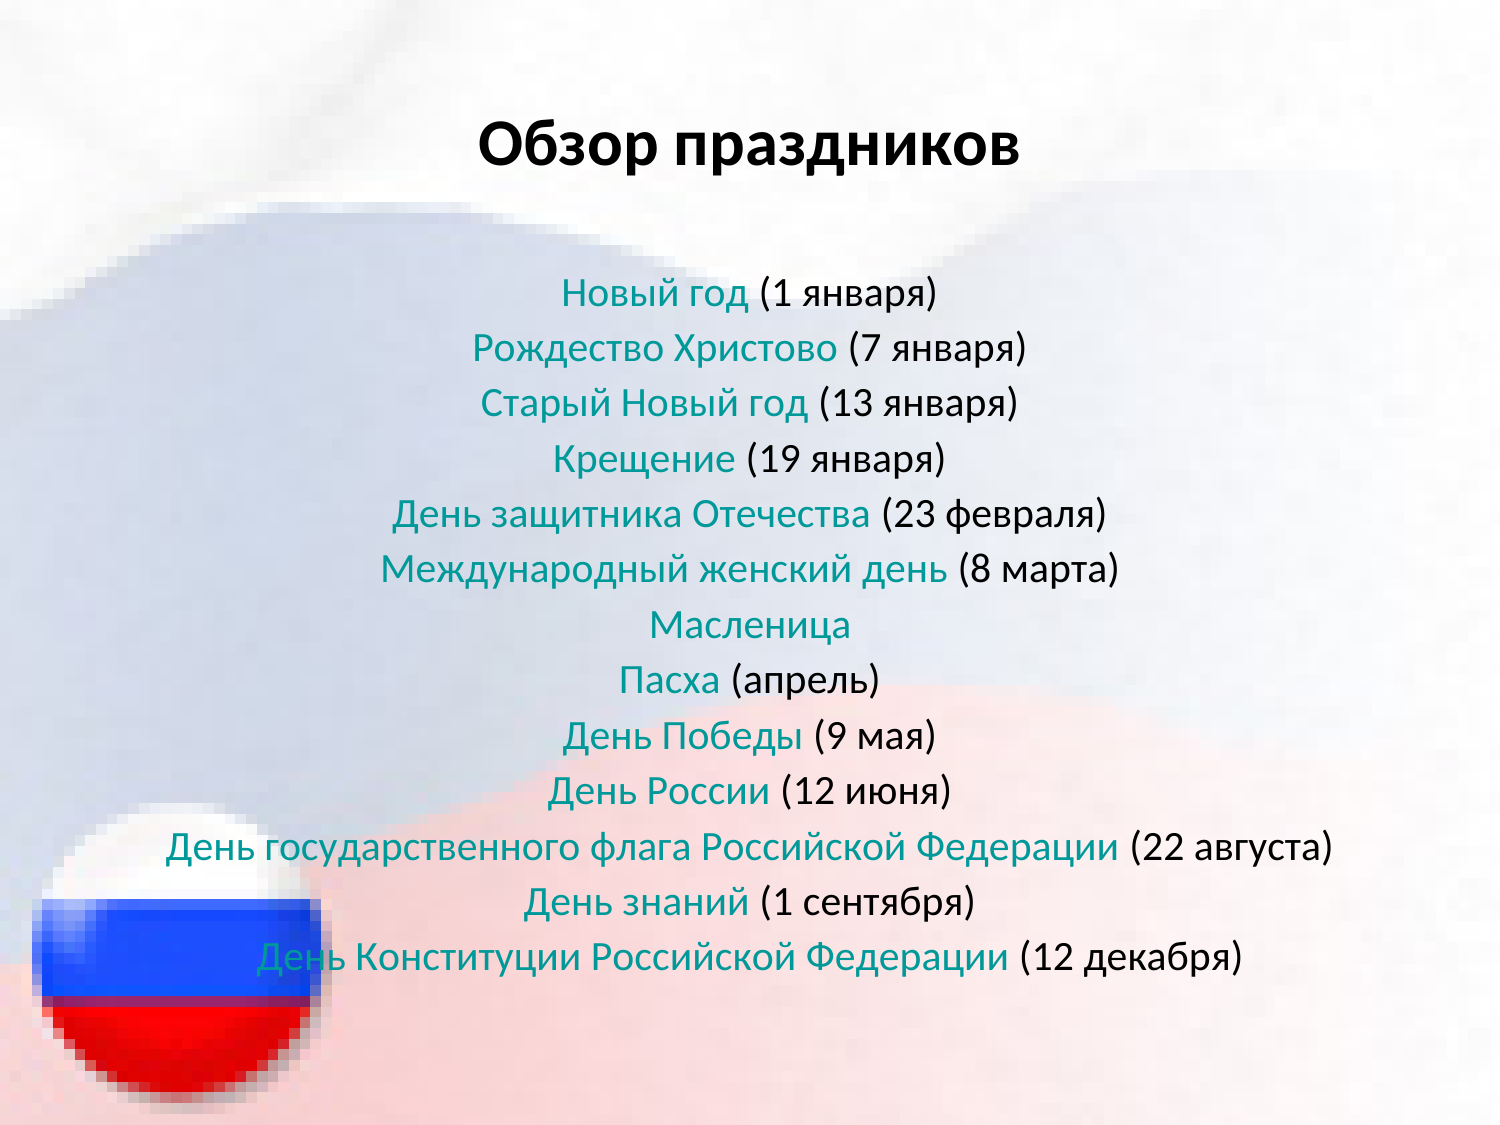

# Обзор праздников
Новый год (1 января)
Рождество Христово (7 января)
Старый Новый год (13 января)
Крещение (19 января)
День защитника Отечества (23 февраля)
Международный женский день (8 марта)
Масленица
Пасха (апрель)
День Победы (9 мая)
День России (12 июня)
День государственного флага Российской Федерации (22 августа)
День знаний (1 сентября)
День Конституции Российской Федерации (12 декабря)